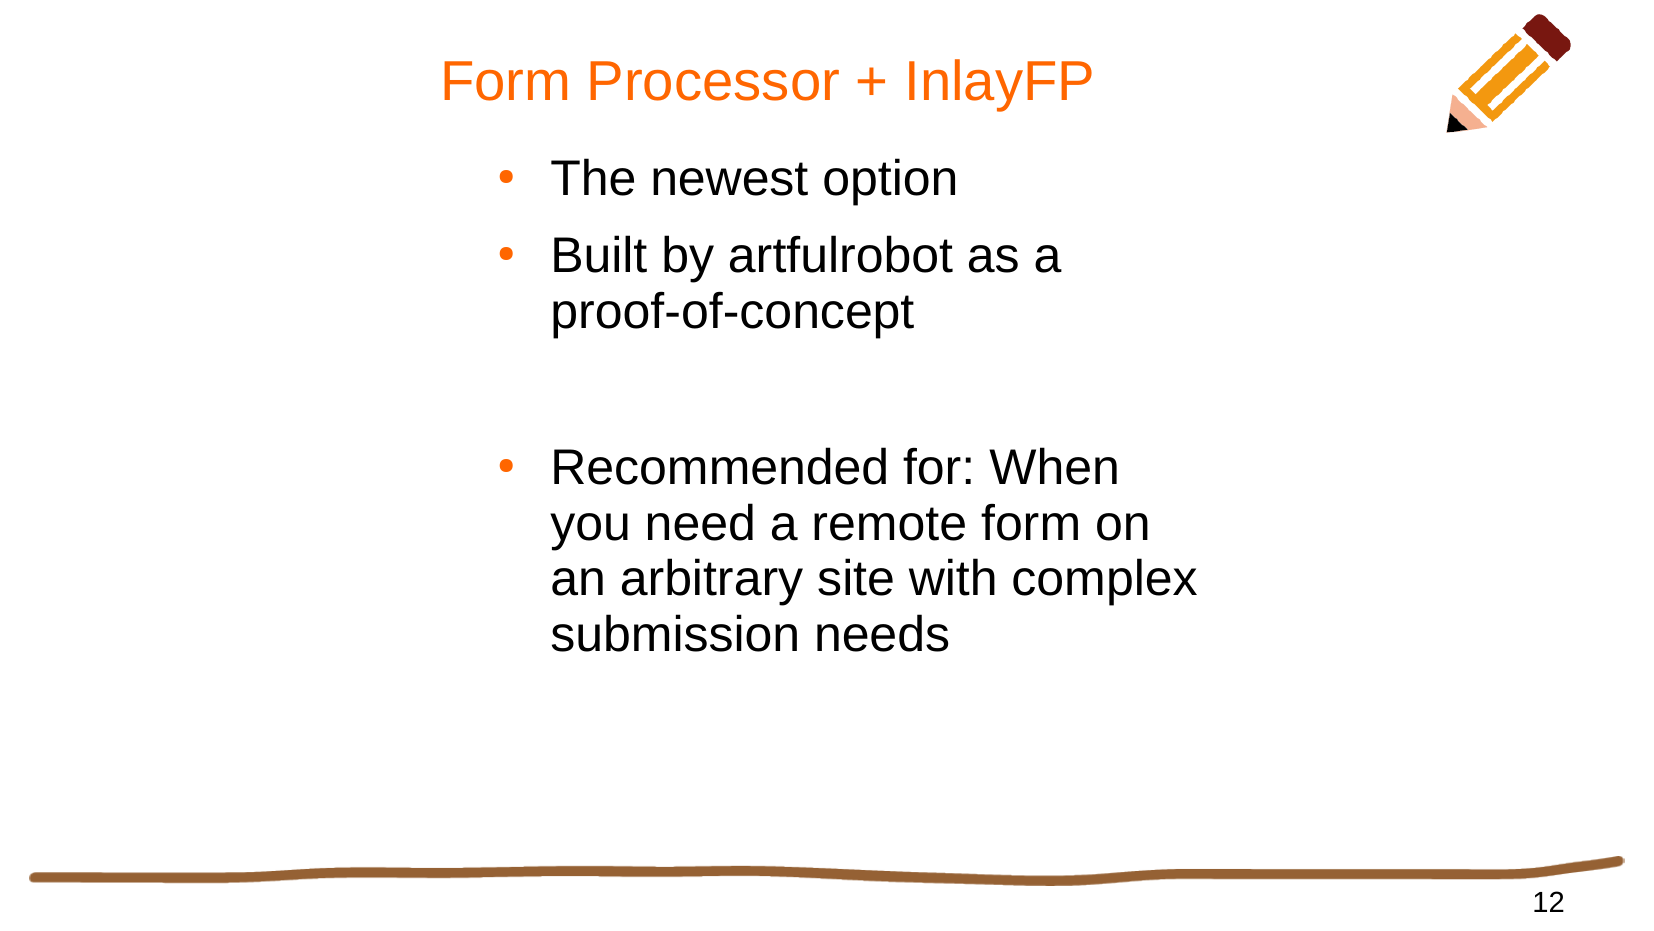

# Form Processor + InlayFP
The newest option
Built by artfulrobot as a proof-of-concept
Recommended for: When you need a remote form on an arbitrary site with complex submission needs
12